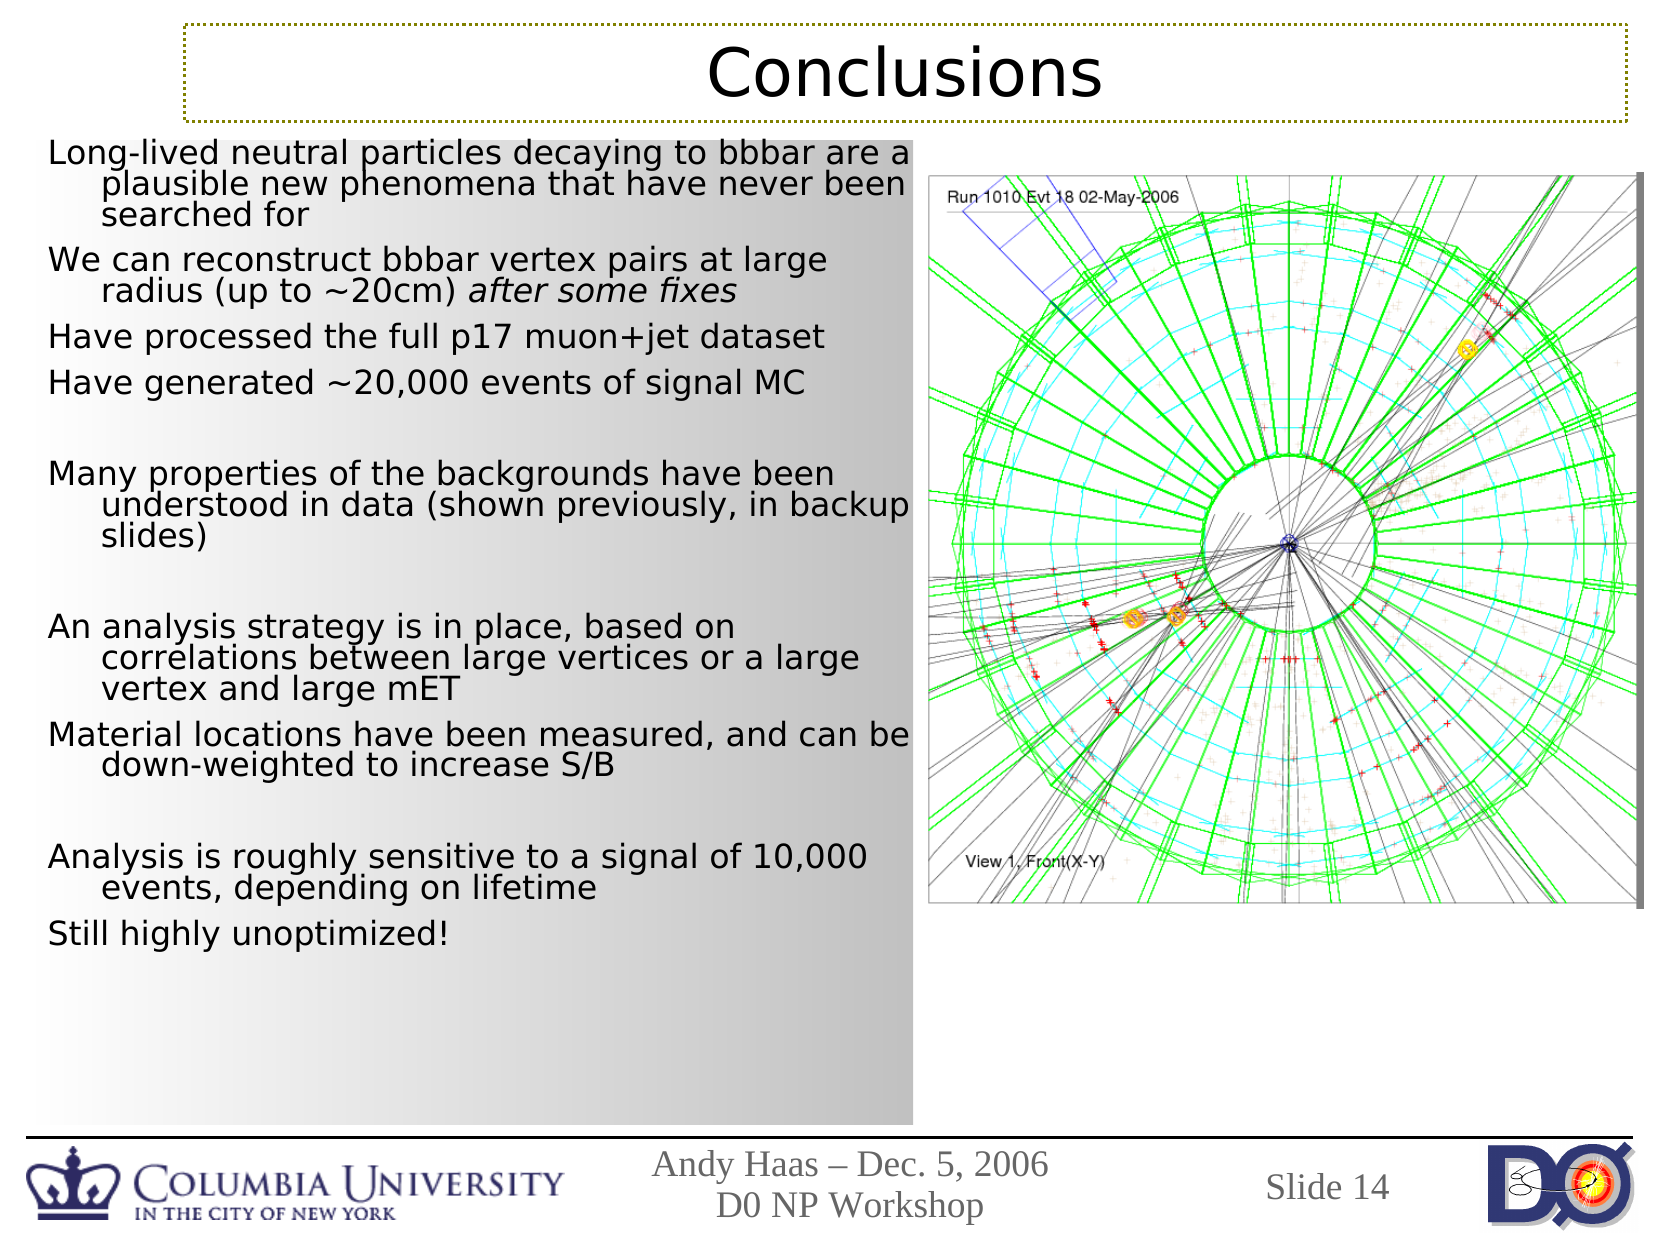

# Conclusions
Long-lived neutral particles decaying to bbbar are a plausible new phenomena that have never been searched for
We can reconstruct bbbar vertex pairs at large radius (up to ~20cm) after some fixes
Have processed the full p17 muon+jet dataset
Have generated ~20,000 events of signal MC
Many properties of the backgrounds have been understood in data (shown previously, in backup slides)
An analysis strategy is in place, based on correlations between large vertices or a large vertex and large mET
Material locations have been measured, and can be down-weighted to increase S/B
Analysis is roughly sensitive to a signal of 10,000 events, depending on lifetime
Still highly unoptimized!